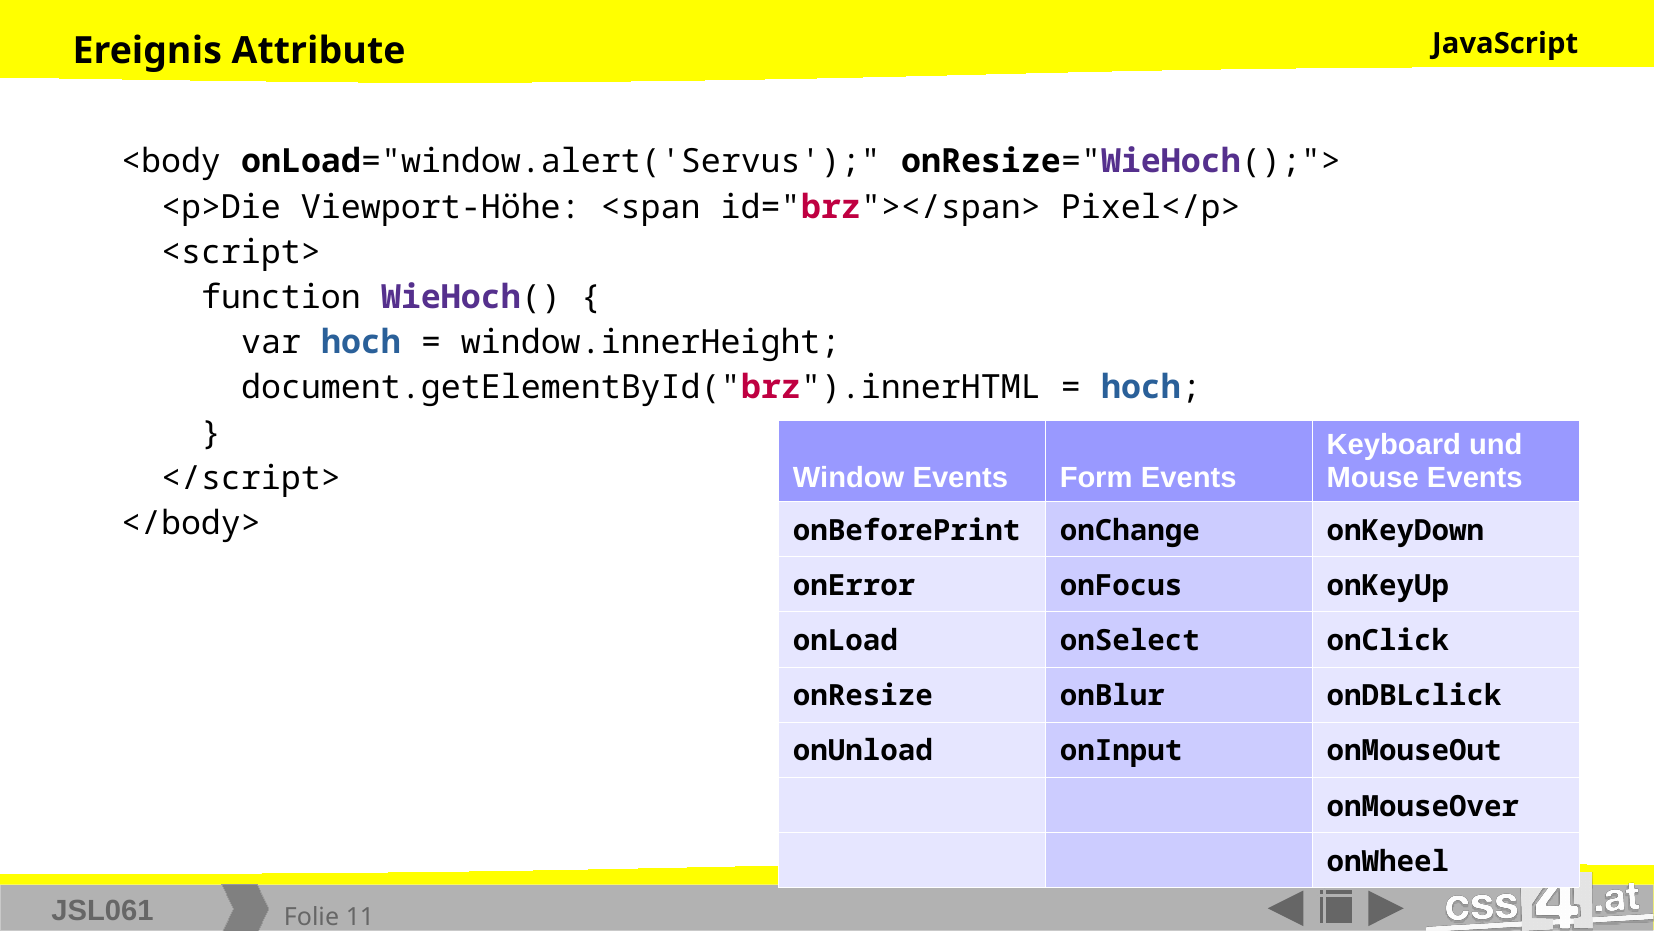

JavaScript
Ereignis Attribute
<body onLoad="window.alert('Servus');" onResize="WieHoch();">
 <p>Die Viewport-Höhe: <span id="brz"></span> Pixel</p>
 <script>
 function WieHoch() {
 var hoch = window.innerHeight;
 document.getElementById("brz").innerHTML = hoch;
 }
 </script>
</body>
| Window Events | Form Events | Keyboard und Mouse Events |
| --- | --- | --- |
| onBeforePrint | onChange | onKeyDown |
| onError | onFocus | onKeyUp |
| onLoad | onSelect | onClick |
| onResize | onBlur | onDBLclick |
| onUnload | onInput | onMouseOut |
| | | onMouseOver |
| | | onWheel |
JSL061
Folie